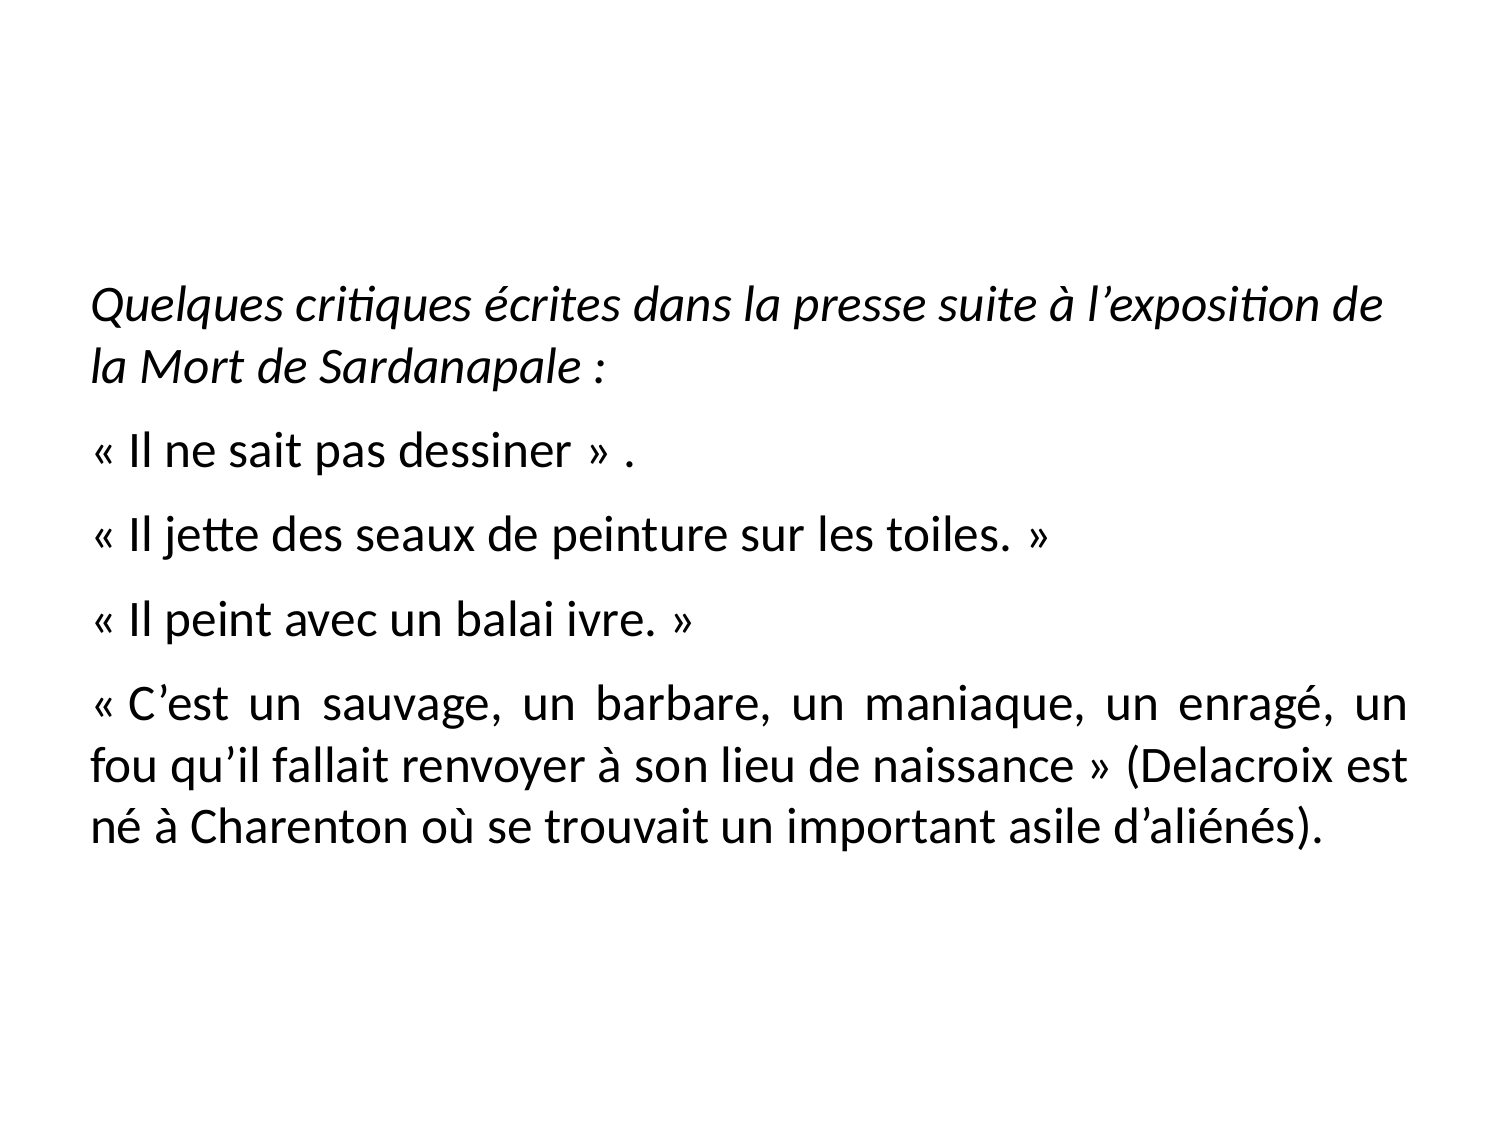

#
Quelques critiques écrites dans la presse suite à l’exposition de la Mort de Sardanapale :
« Il ne sait pas dessiner » .
« Il jette des seaux de peinture sur les toiles. »
« Il peint avec un balai ivre. »
« C’est un sauvage, un barbare, un maniaque, un enragé, un fou qu’il fallait renvoyer à son lieu de naissance » (Delacroix est né à Charenton où se trouvait un important asile d’aliénés).